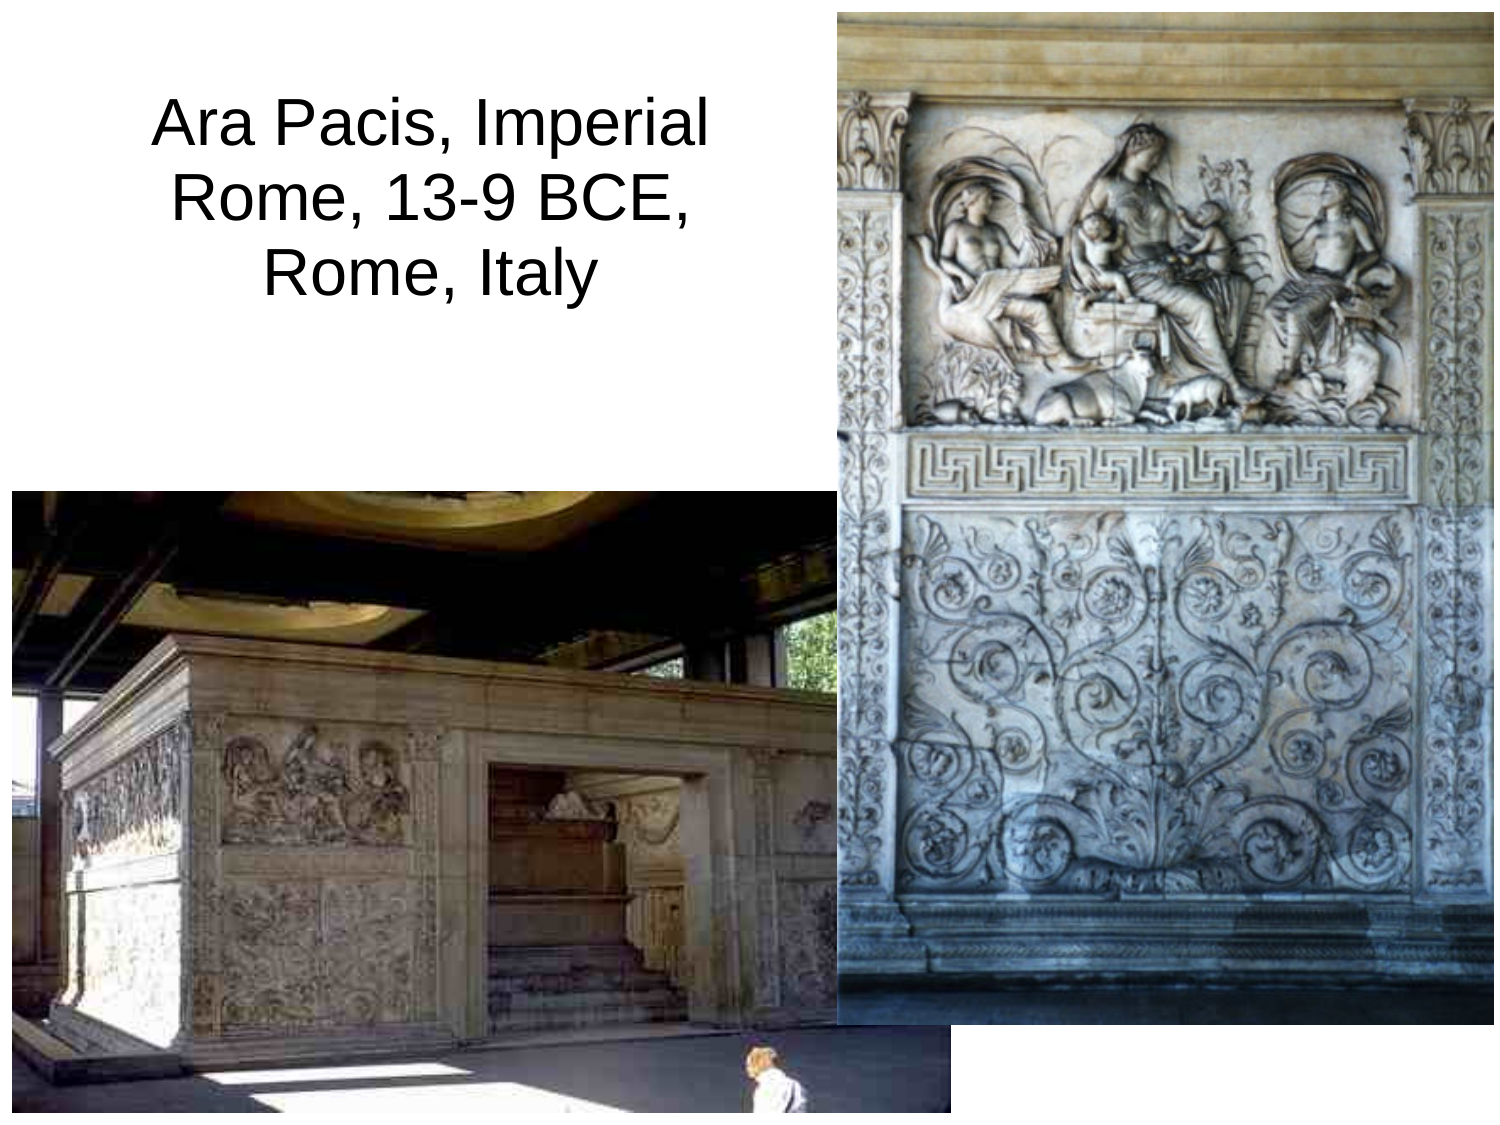

# Ara Pacis, Imperial Rome, 13-9 BCE, Rome, Italy